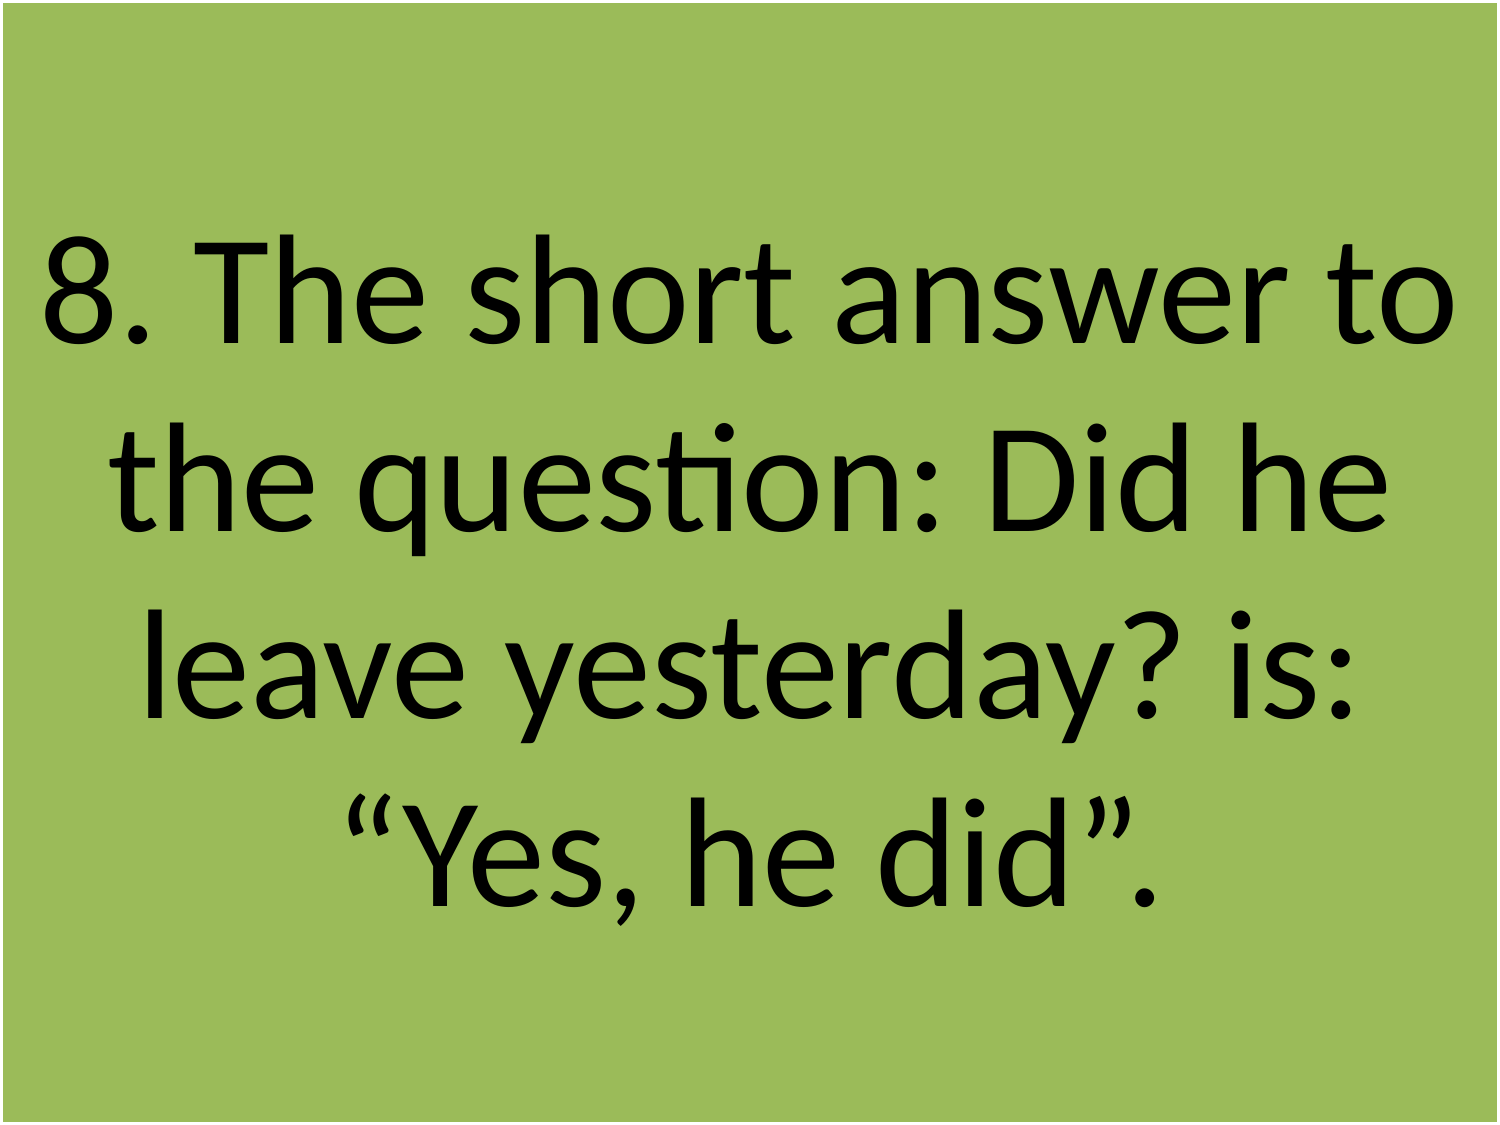

# 8. The short answer to the question: Did he leave yesterday? is: “Yes, he did”.